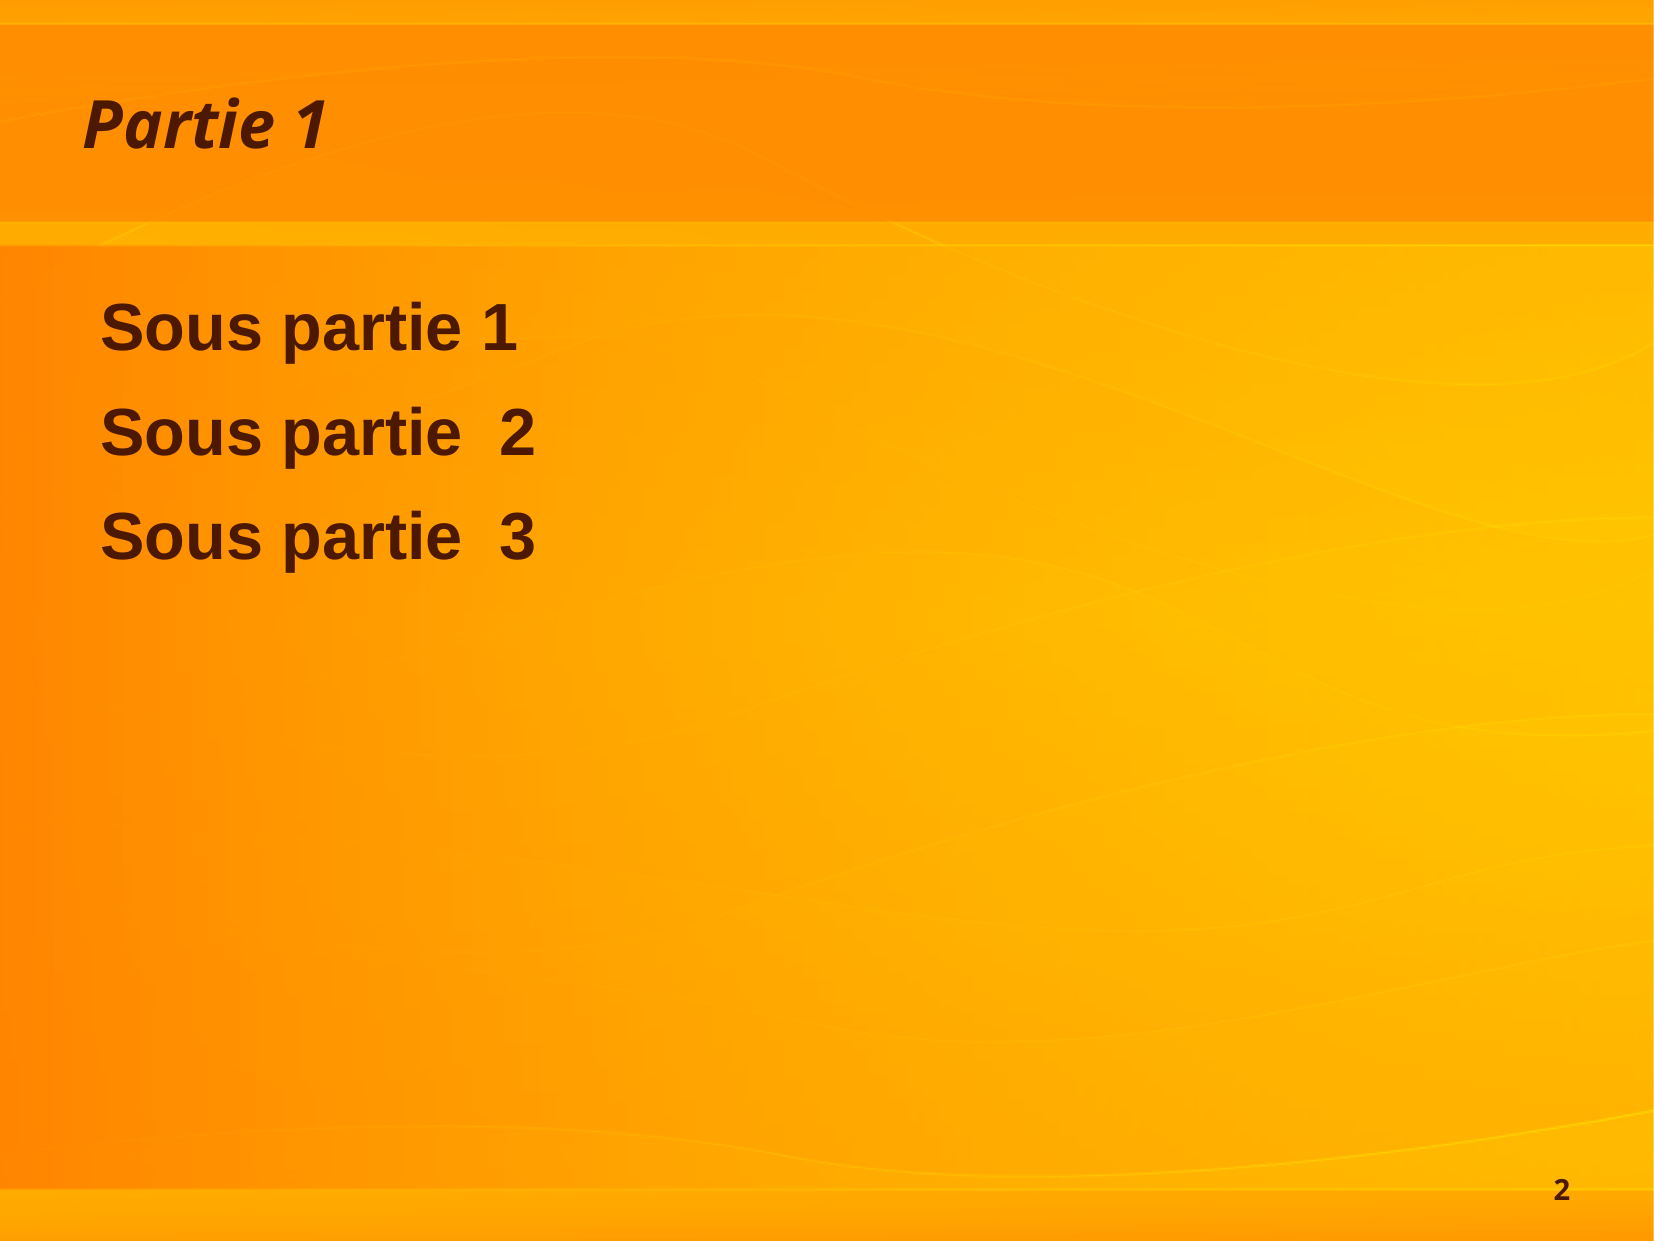

# Partie 1
Sous partie 1
Sous partie 2
Sous partie 3
2